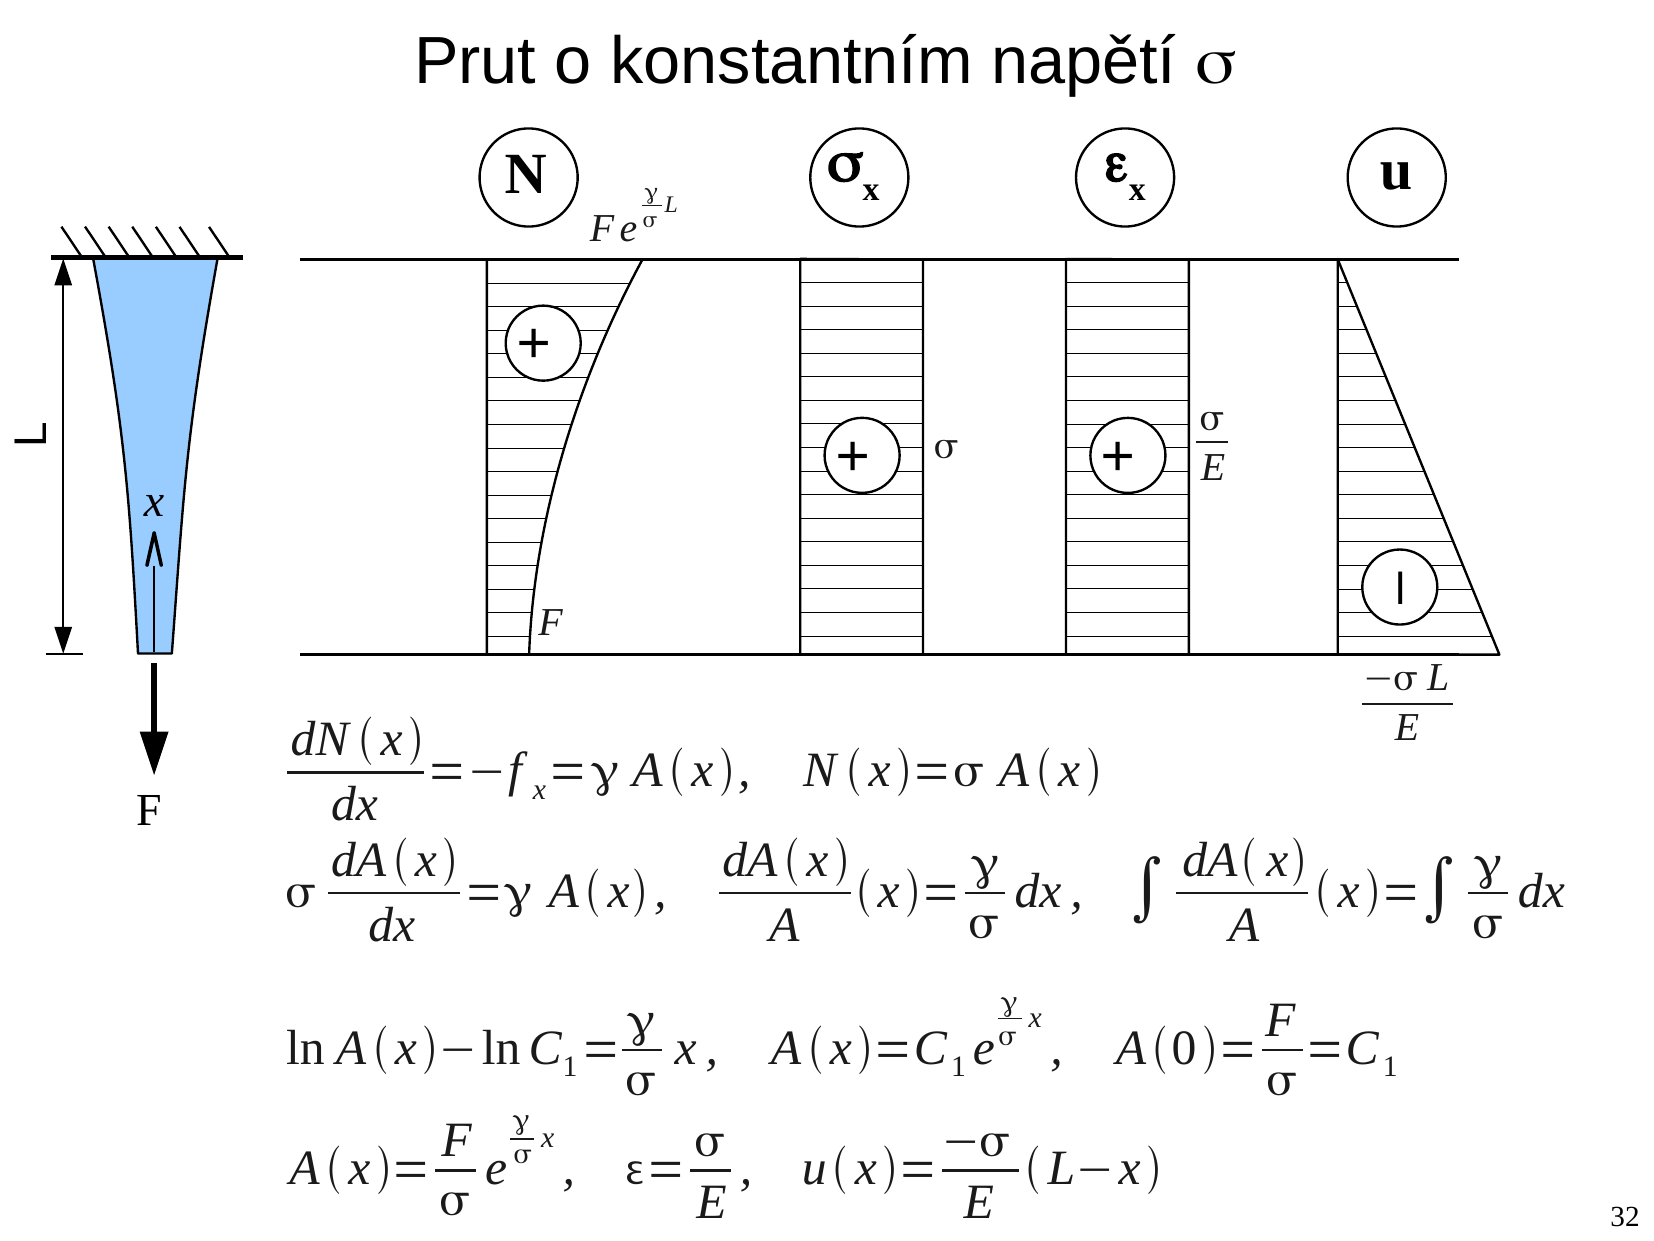

# Prut o konstantním napětí s
sx
ex
u
N
+
L
+
+
x
–
F
32